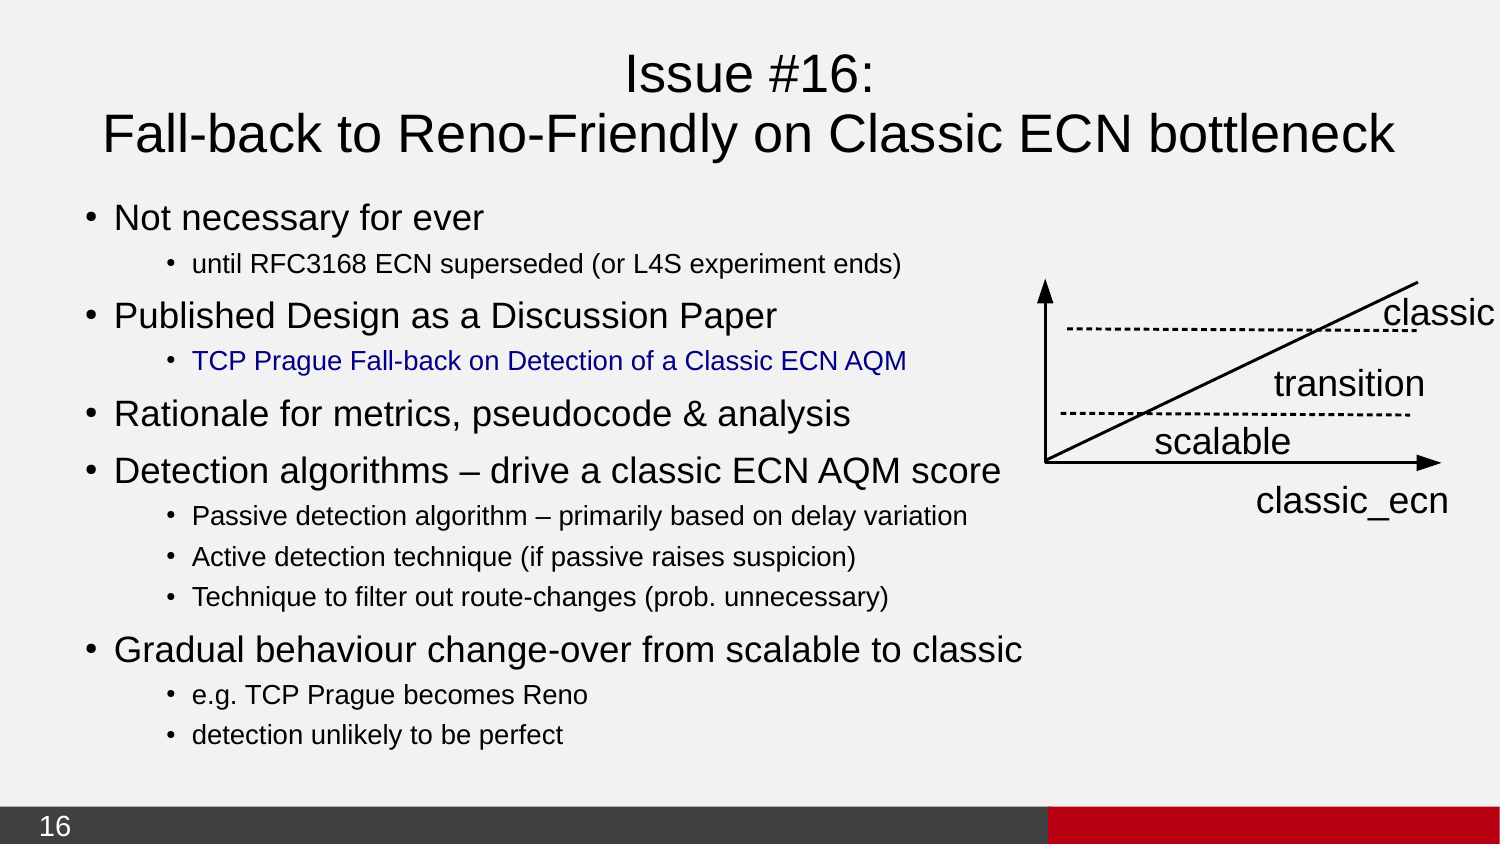

# Issue #16: Fall-back to Reno-Friendly on Classic ECN bottleneck
Not necessary for ever
until RFC3168 ECN superseded (or L4S experiment ends)
Published Design as a Discussion Paper
TCP Prague Fall-back on Detection of a Classic ECN AQM
Rationale for metrics, pseudocode & analysis
Detection algorithms – drive a classic ECN AQM score
Passive detection algorithm – primarily based on delay variation
Active detection technique (if passive raises suspicion)
Technique to filter out route-changes (prob. unnecessary)
Gradual behaviour change-over from scalable to classic
e.g. TCP Prague becomes Reno
detection unlikely to be perfect
classic
transition
scalable
classic_ecn
16